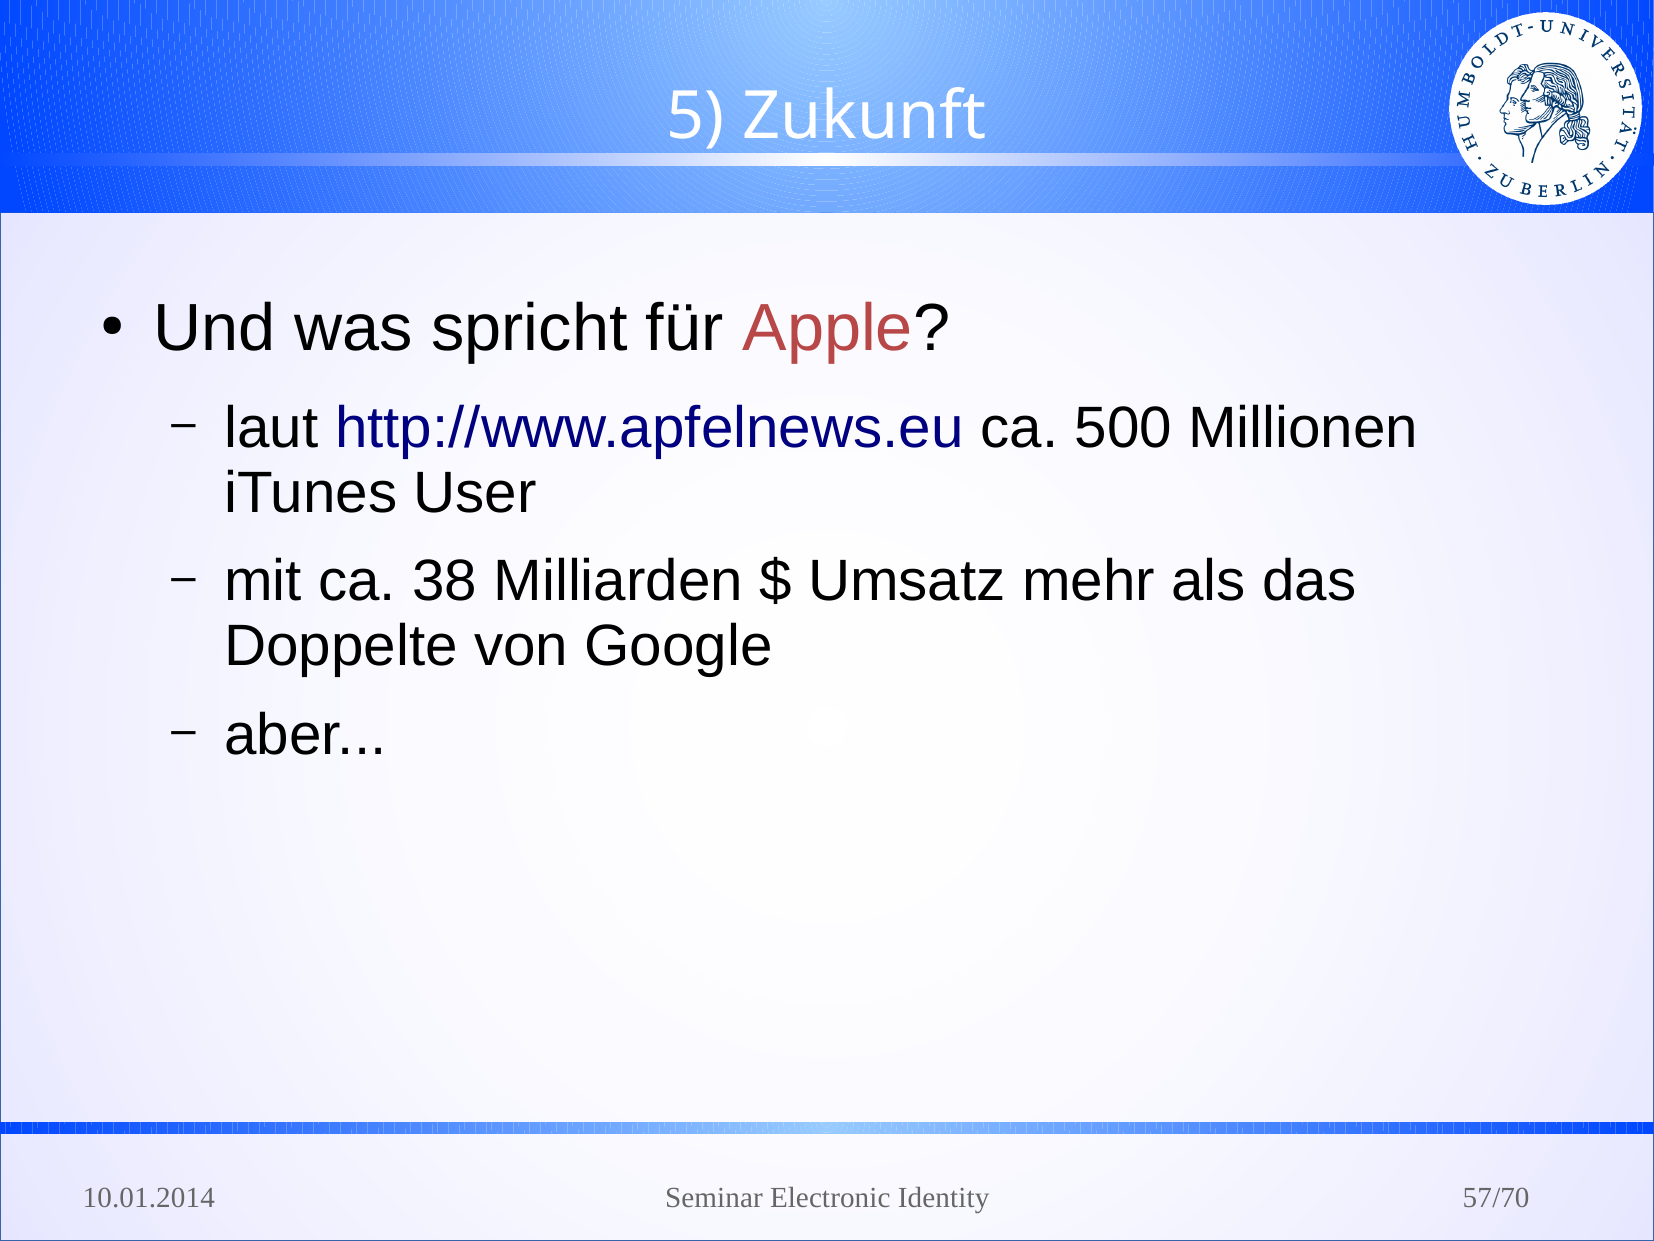

# 5) Zukunft
Und was spricht für Apple?
laut http://www.apfelnews.eu ca. 500 Millionen iTunes User
mit ca. 38 Milliarden $ Umsatz mehr als das Doppelte von Google
aber...
10.01.2014
Seminar Electronic Identity